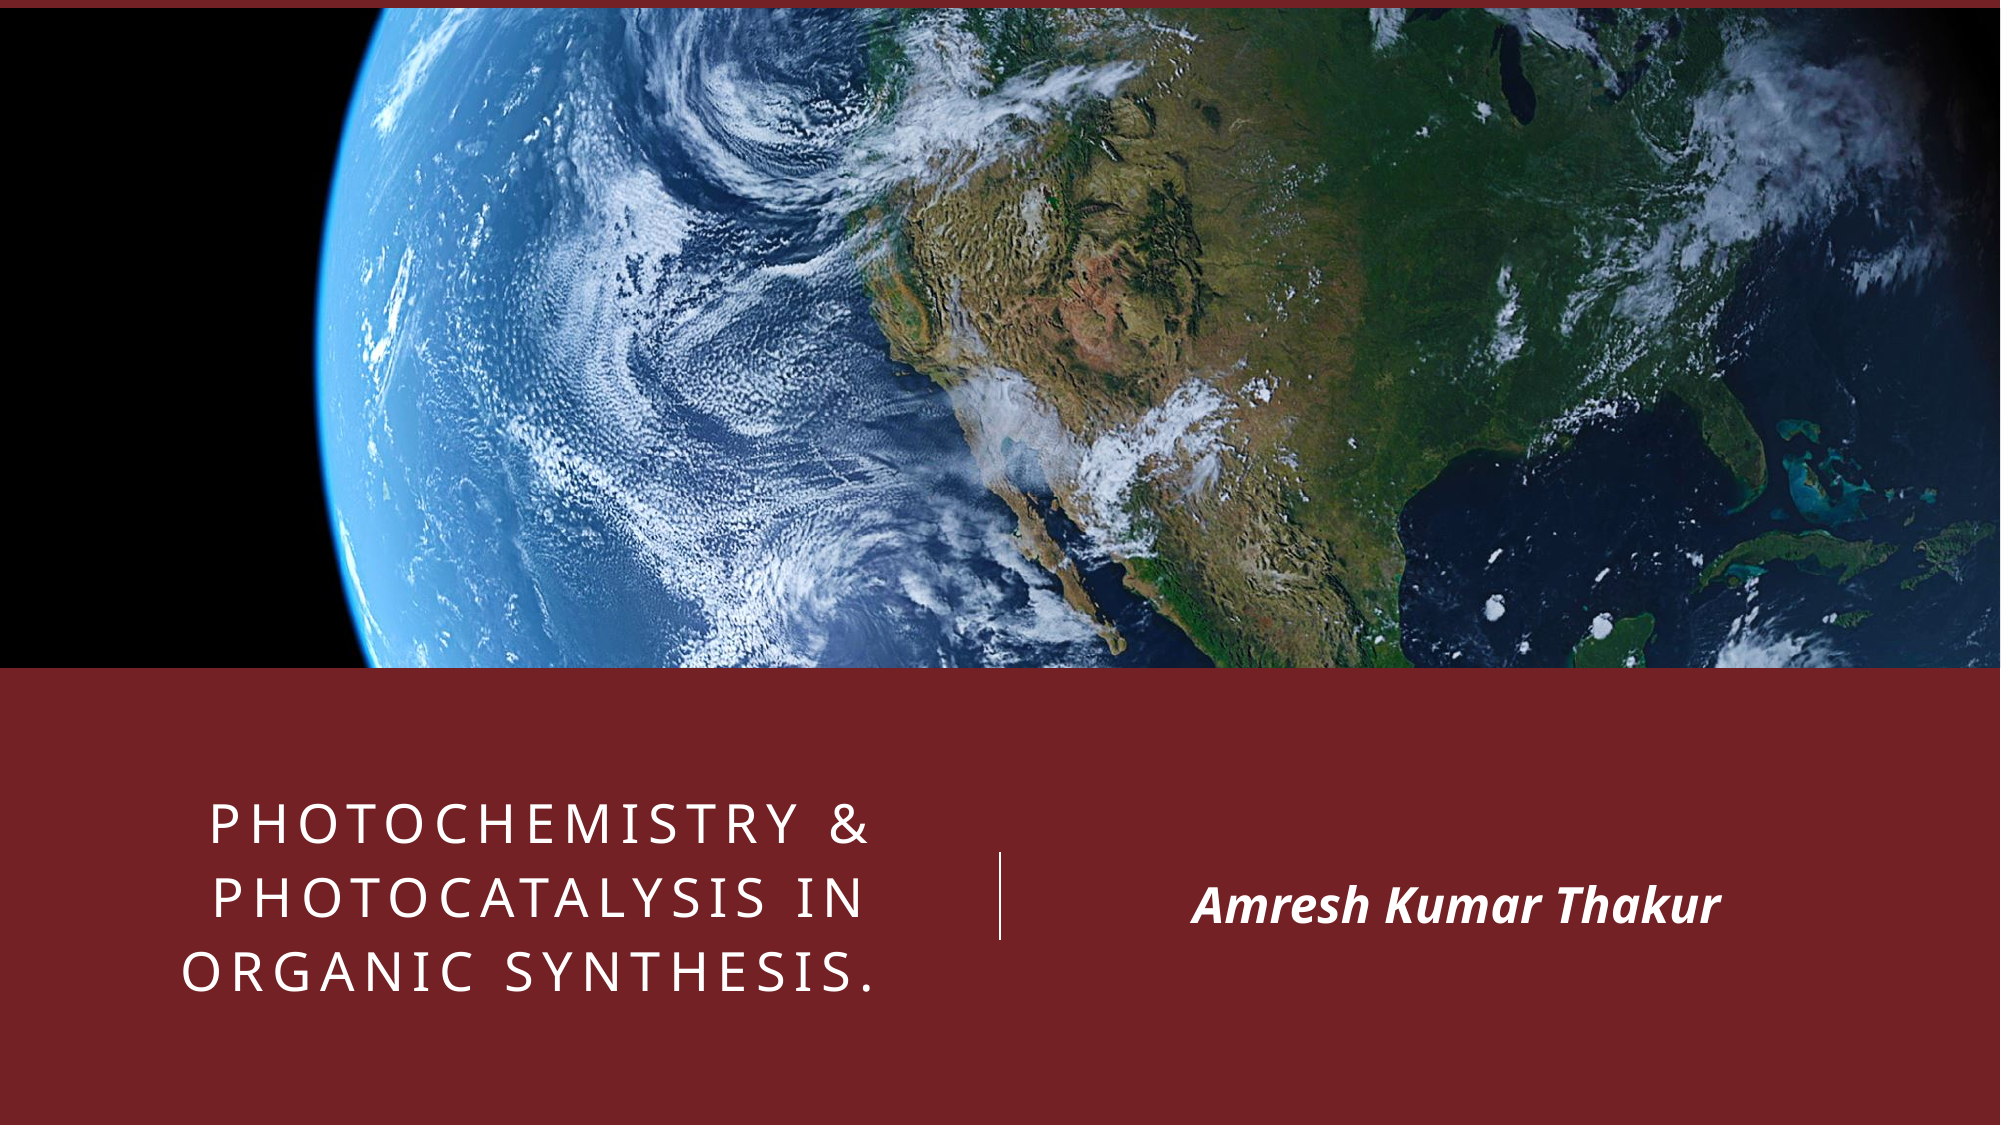

# Photochemistry & Photocatalysis in organic synthesis.
Amresh Kumar Thakur